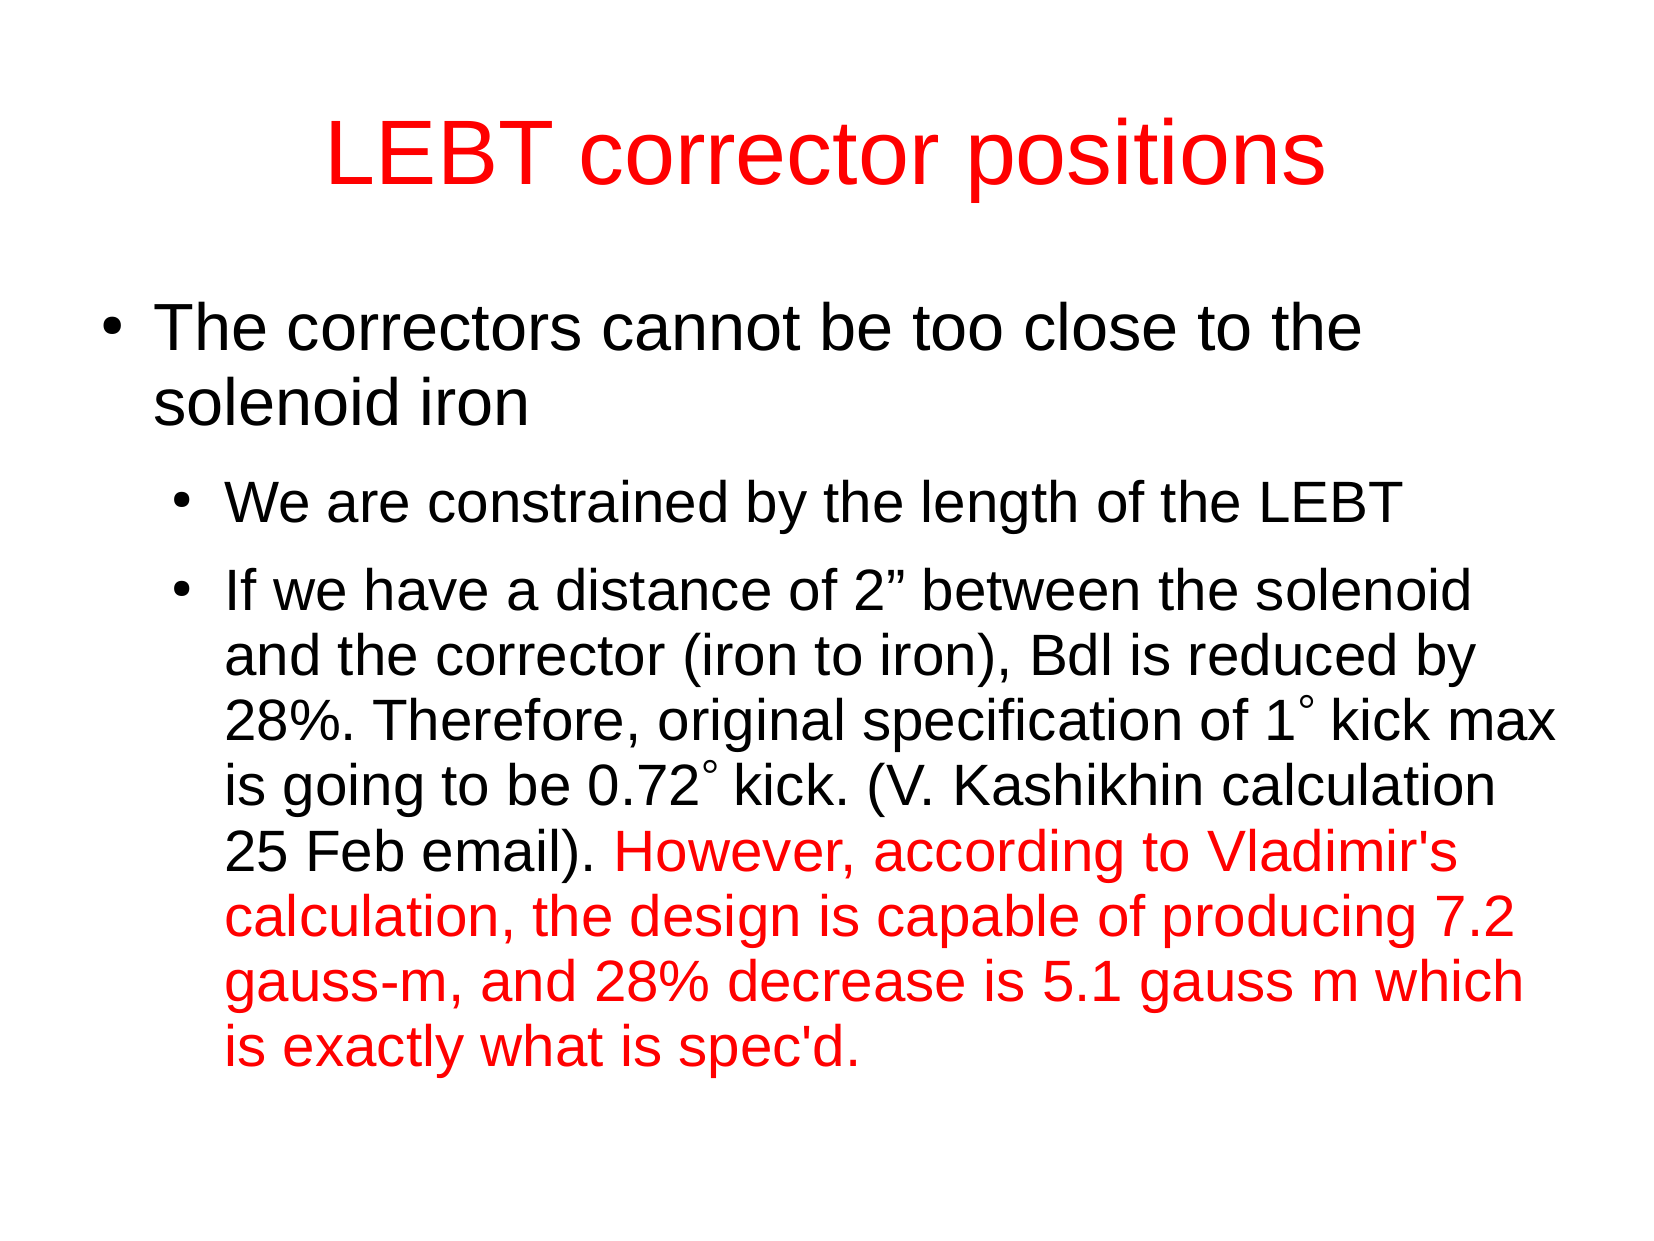

# LEBT corrector positions
The correctors cannot be too close to the solenoid iron
We are constrained by the length of the LEBT
If we have a distance of 2” between the solenoid and the corrector (iron to iron), Bdl is reduced by 28%. Therefore, original specification of 1̊ kick max is going to be 0.72̊ kick. (V. Kashikhin calculation 25 Feb email). However, according to Vladimir's calculation, the design is capable of producing 7.2 gauss-m, and 28% decrease is 5.1 gauss m which is exactly what is spec'd.